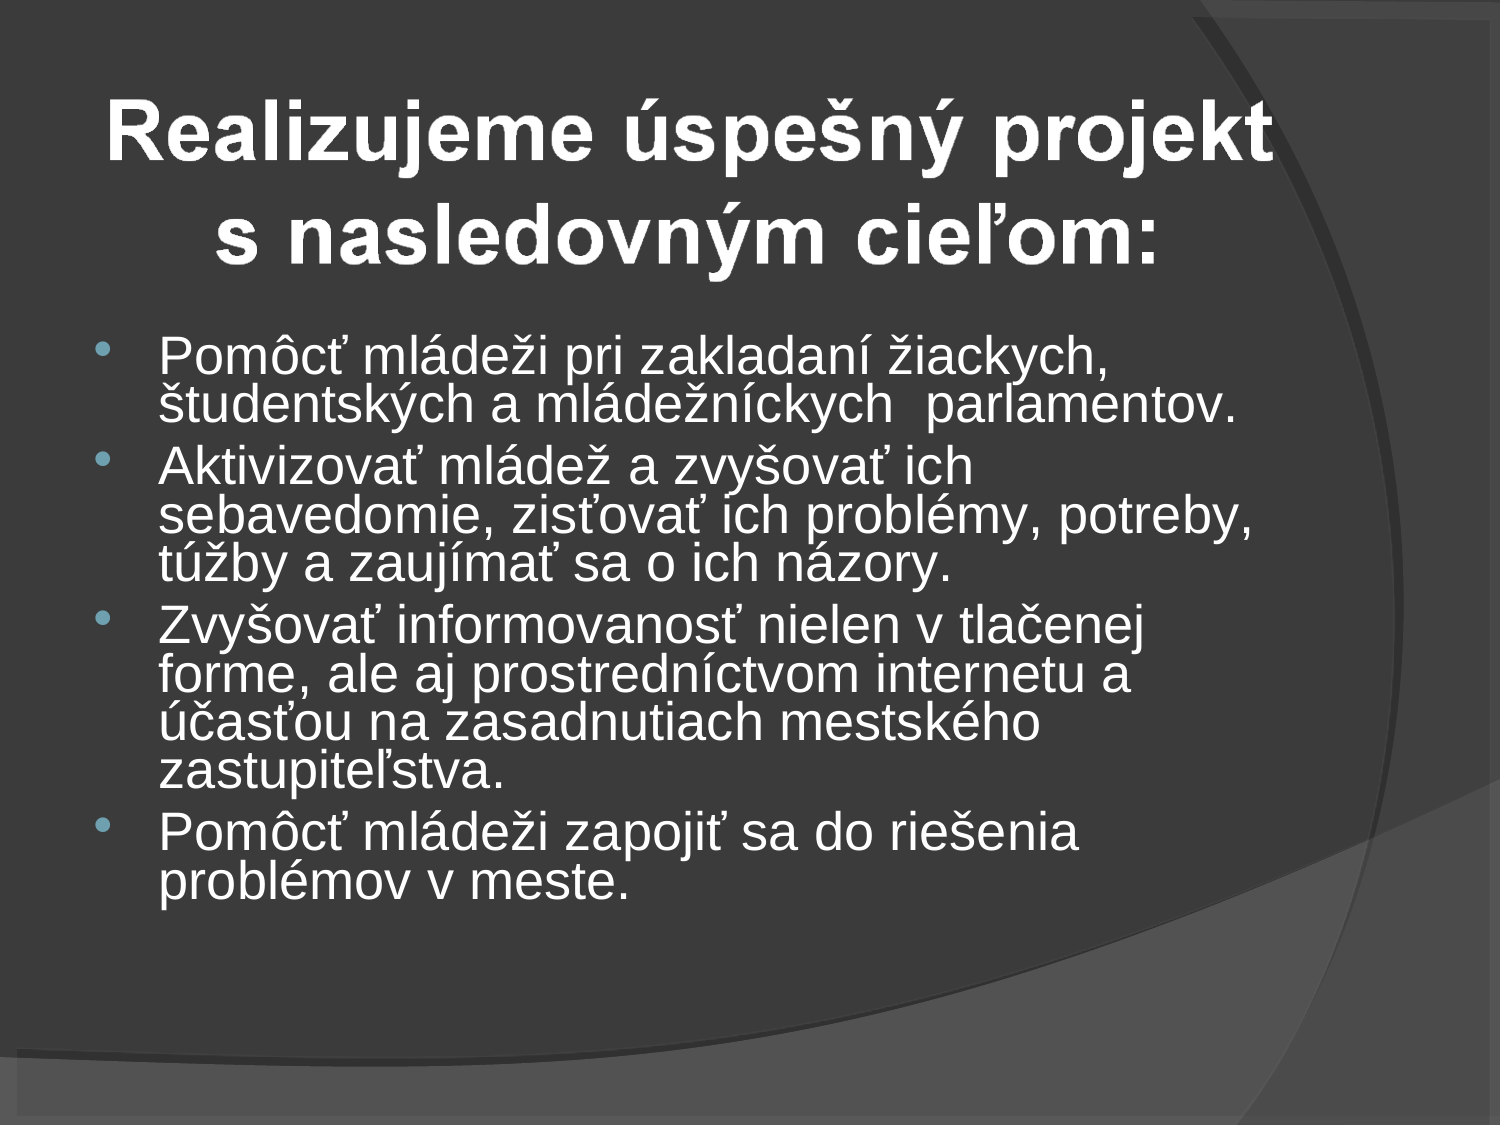

# Pomôcť mládeži pri zakladaní žiackych, študentských a mládežníckych parlamentov.
Aktivizovať mládež a zvyšovať ich sebavedomie, zisťovať ich problémy, potreby, túžby a zaujímať sa o ich názory.
Zvyšovať informovanosť nielen v tlačenej forme, ale aj prostredníctvom internetu a účasťou na zasadnutiach mestského zastupiteľstva.
Pomôcť mládeži zapojiť sa do riešenia problémov v meste.